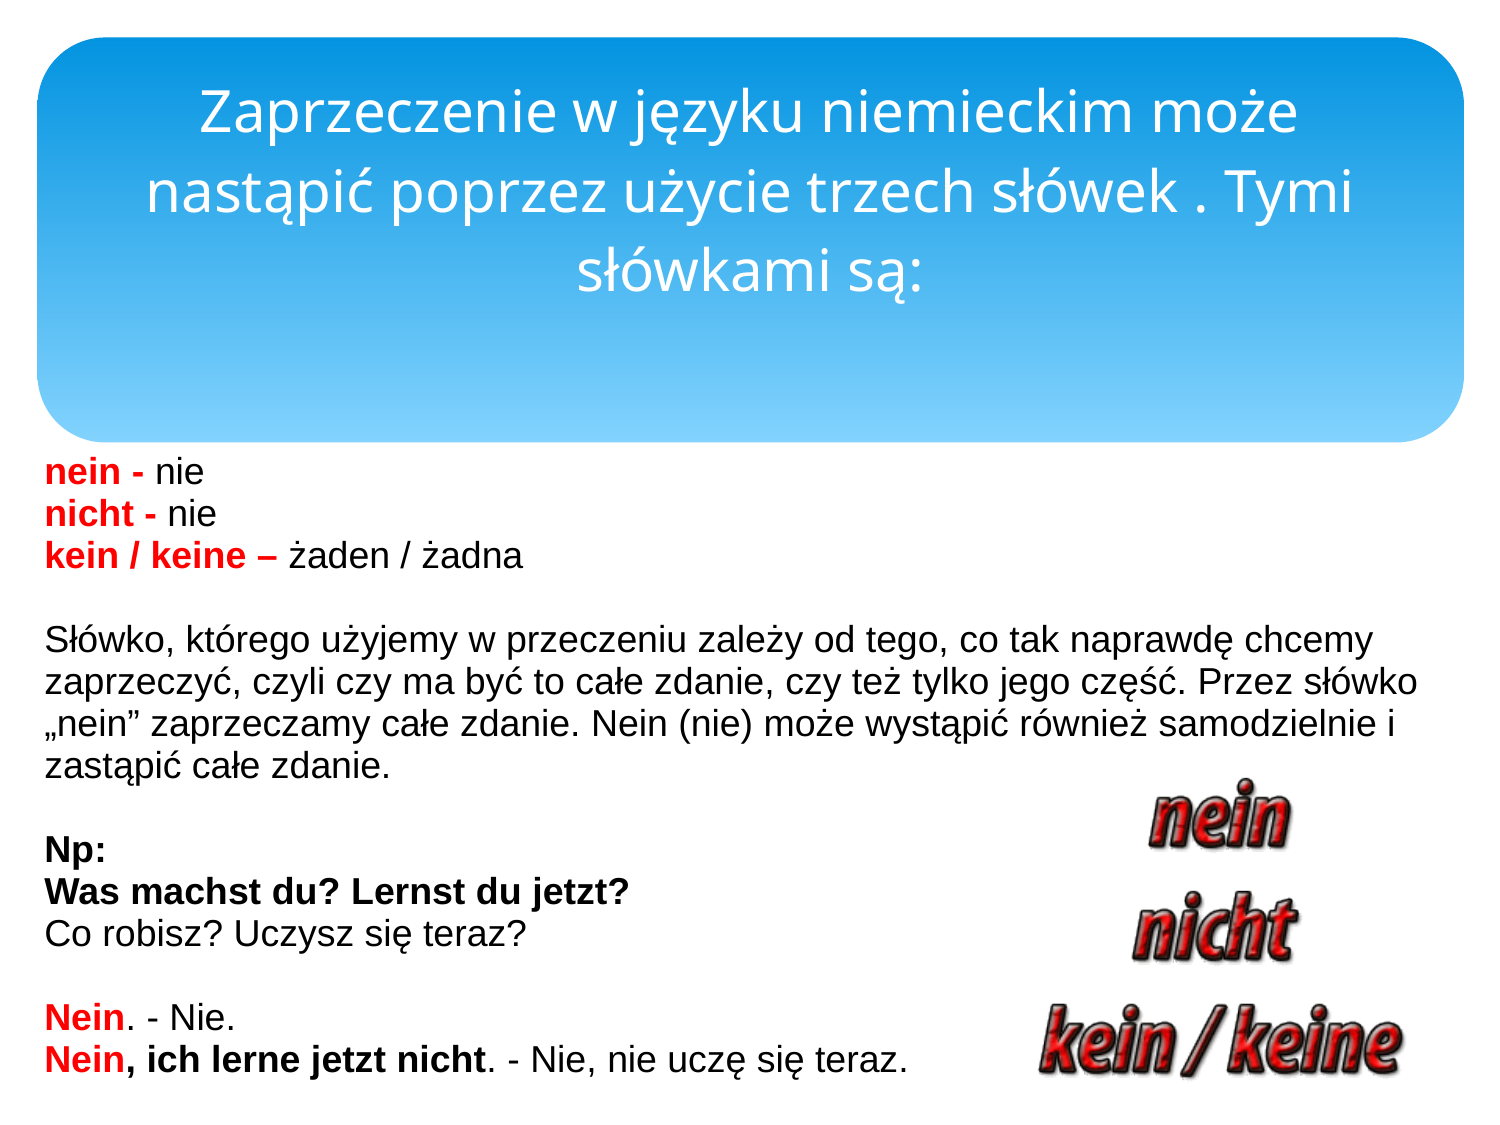

# Zaprzeczenie w języku niemieckim może nastąpić poprzez użycie trzech słówek . Tymi słówkami są:
nein - nie
nicht - nie
kein / keine – żaden / żadna
Słówko, którego użyjemy w przeczeniu zależy od tego, co tak naprawdę chcemy zaprzeczyć, czyli czy ma być to całe zdanie, czy też tylko jego część. Przez słówko „nein” zaprzeczamy całe zdanie. Nein (nie) może wystąpić również samodzielnie i zastąpić całe zdanie.
Np:
Was machst du? Lernst du jetzt?
Co robisz? Uczysz się teraz?
Nein. - Nie.
Nein, ich lerne jetzt nicht. - Nie, nie uczę się teraz.